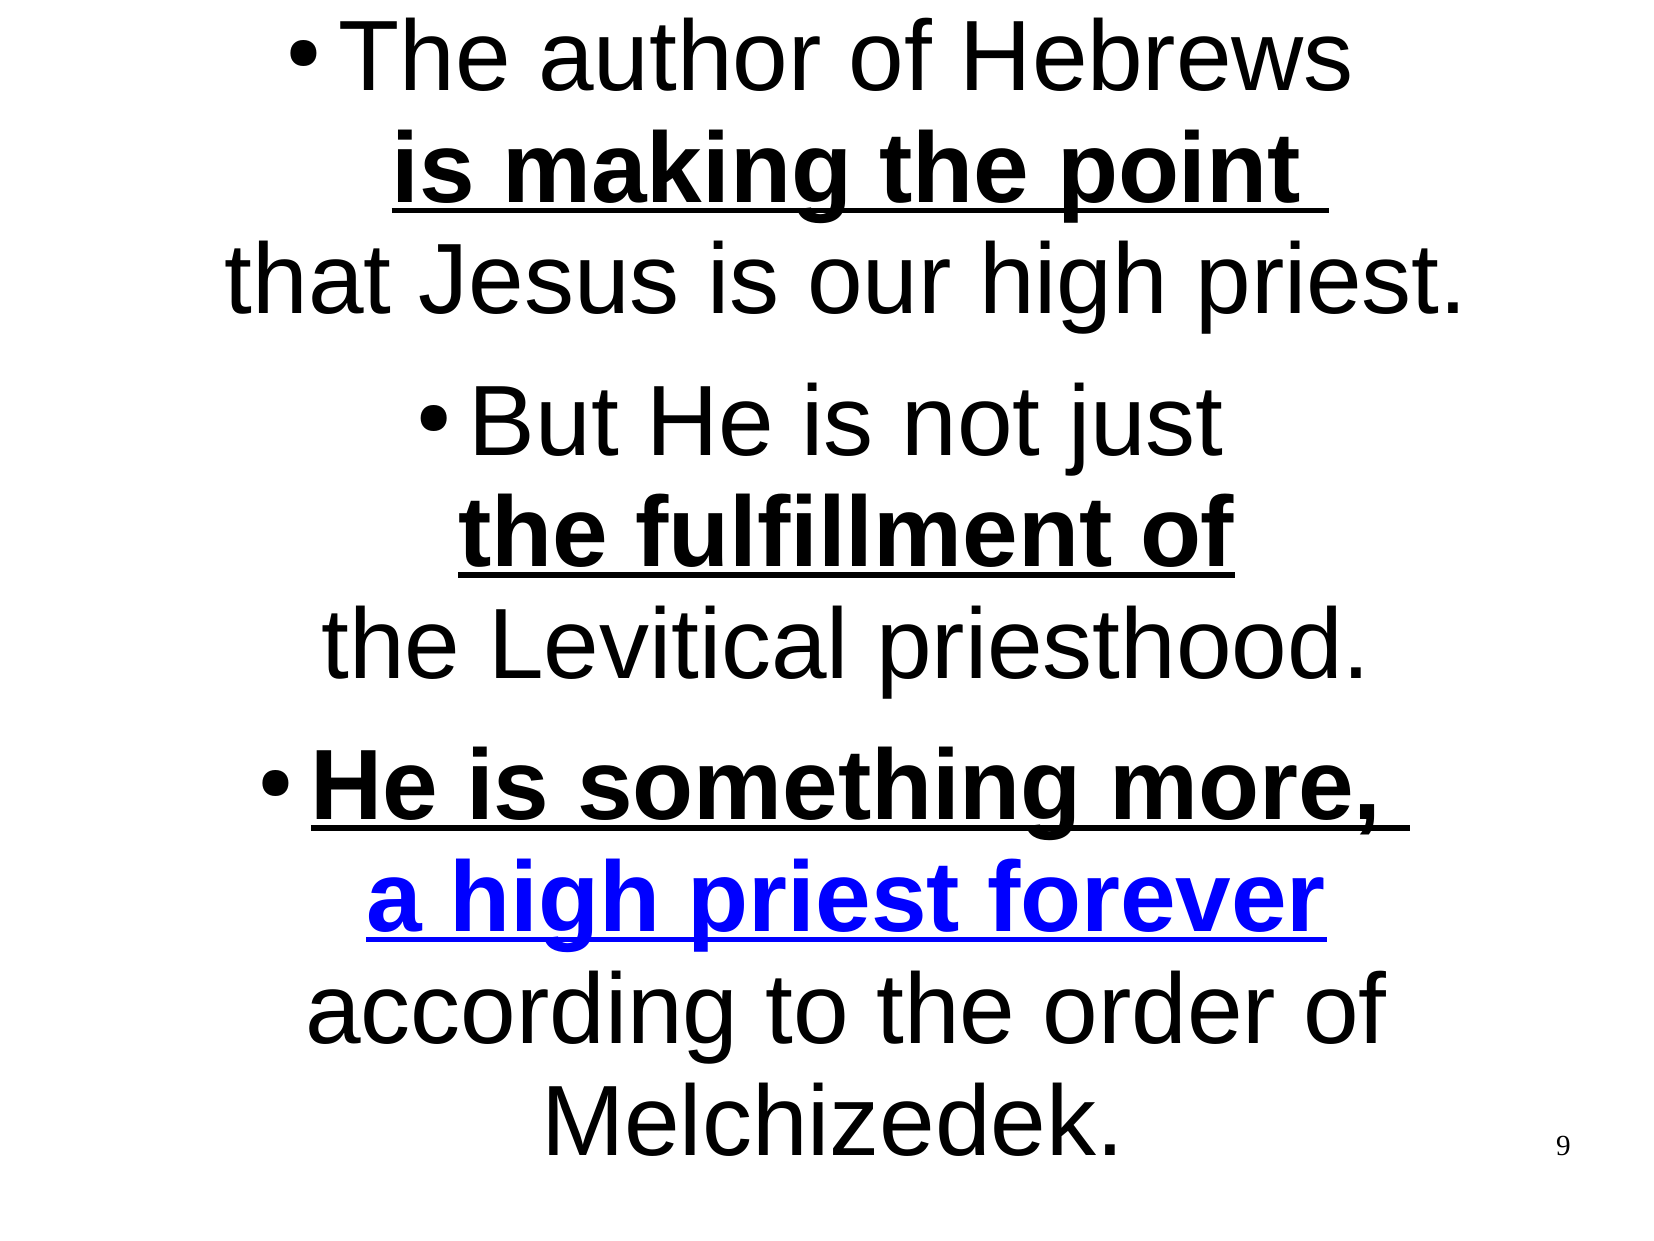

# The author of Hebrews is making the point that Jesus is our high priest.
But He is not just
the fulfillment of
the Levitical priesthood.
He is something more,
a high priest forever
according to the order of
Melchizedek.
9